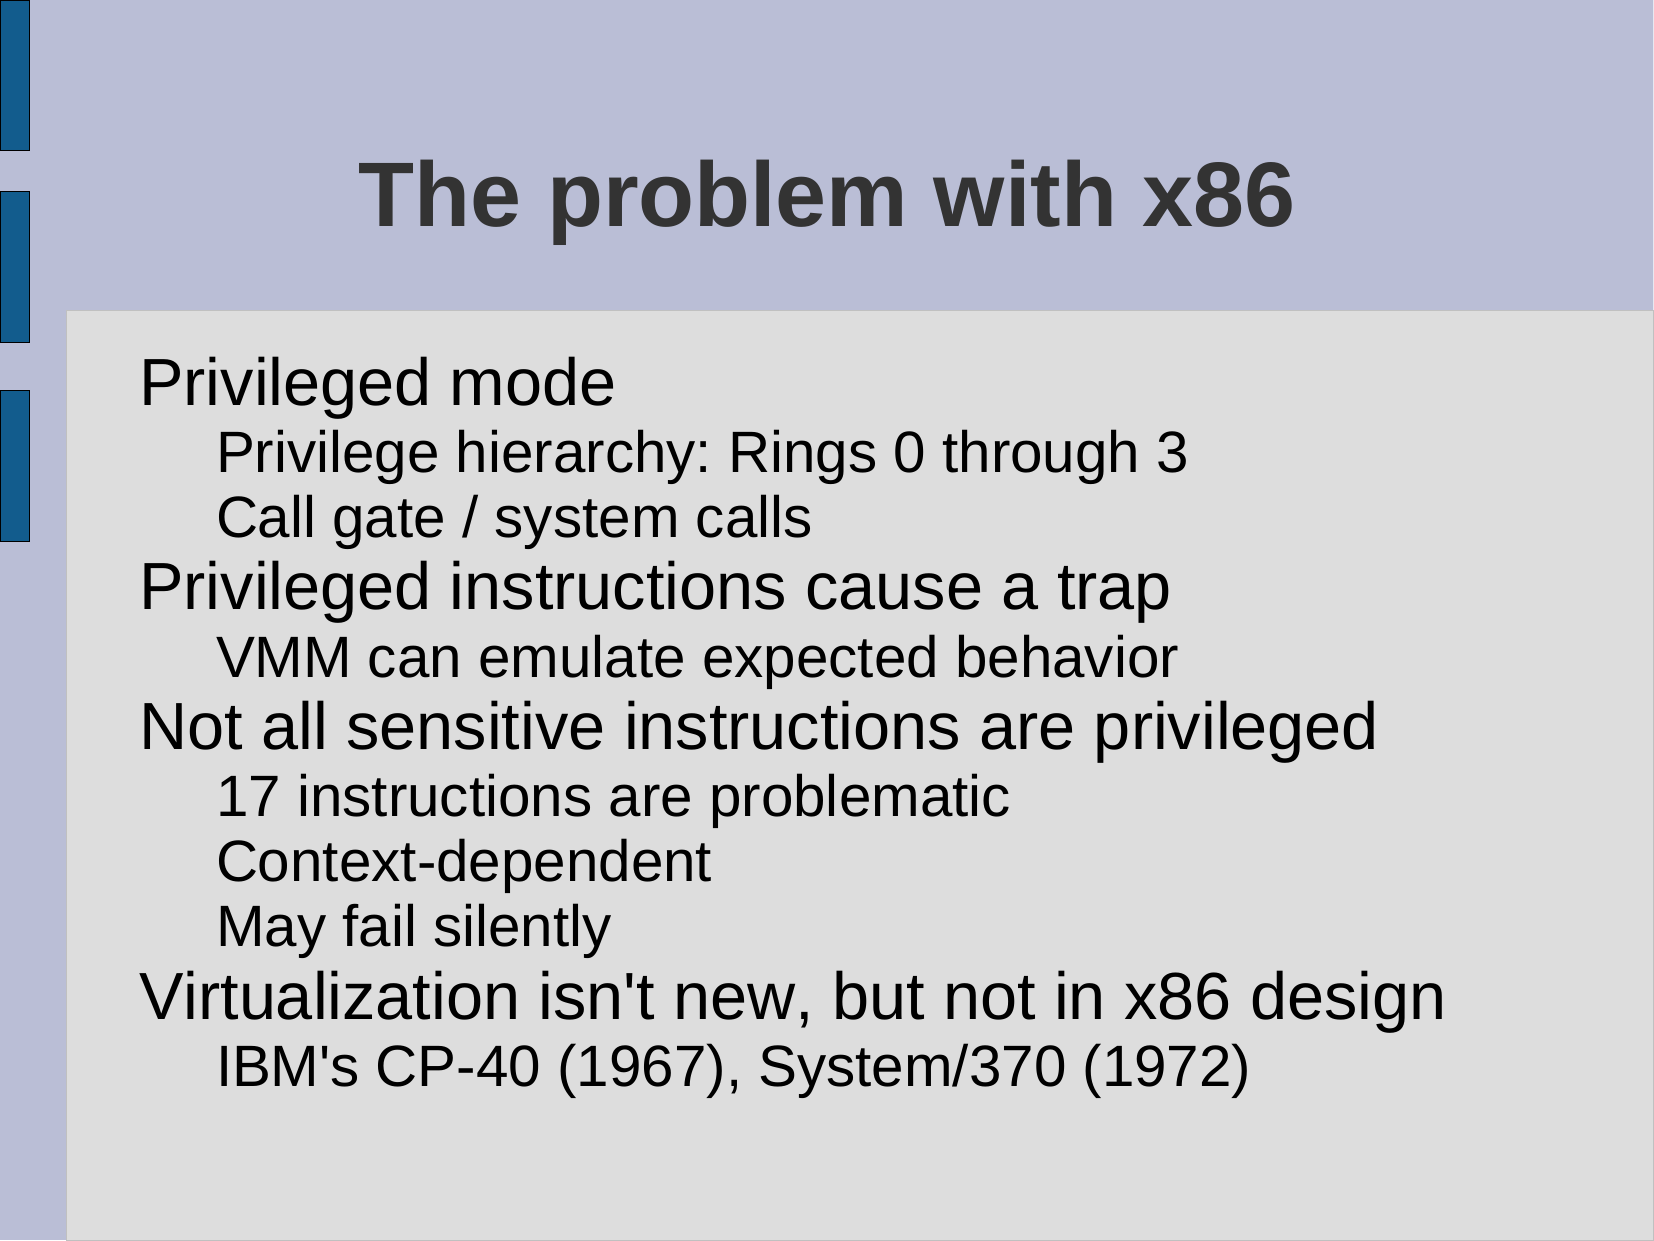

# The problem with x86
Privileged mode
Privilege hierarchy: Rings 0 through 3
Call gate / system calls
Privileged instructions cause a trap
VMM can emulate expected behavior
Not all sensitive instructions are privileged
17 instructions are problematic
Context-dependent
May fail silently
Virtualization isn't new, but not in x86 design
IBM's CP-40 (1967), System/370 (1972)